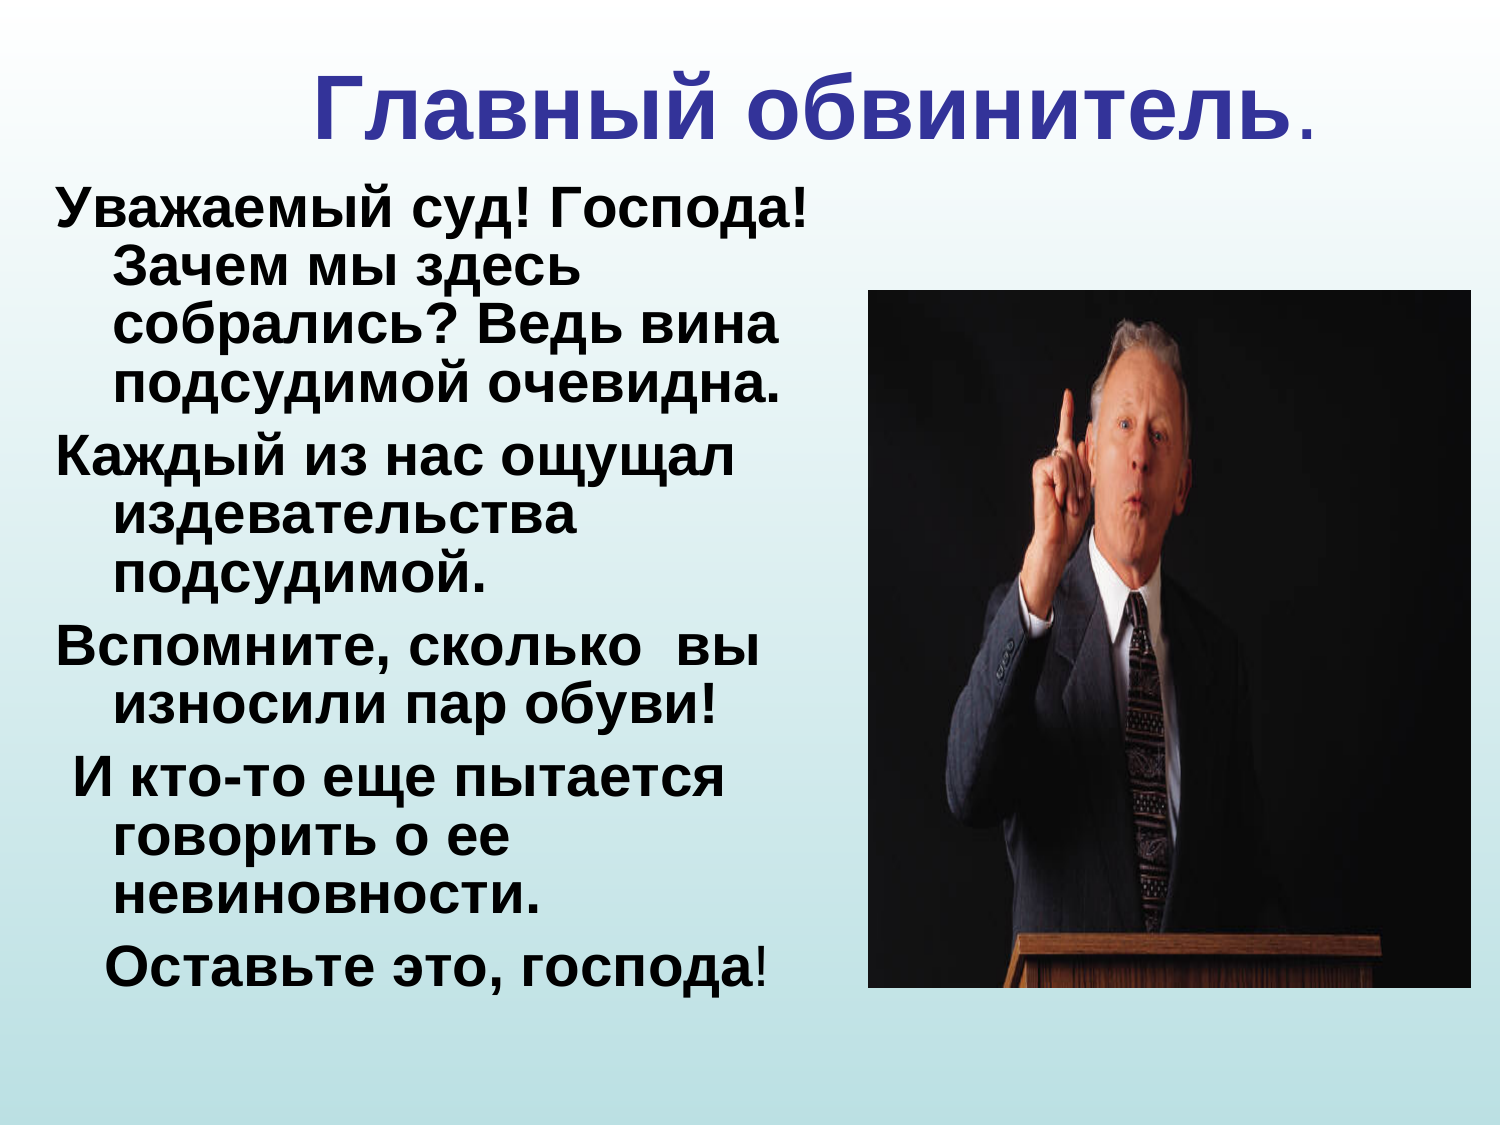

# Главный обвинитель.
Уважаемый суд! Господа! Зачем мы здесь собрались? Ведь вина подсудимой очевидна.
Каждый из нас ощущал издевательства подсудимой.
Вспомните, сколько вы износили пар обуви!
 И кто-то еще пытается говорить о ее невиновности.
 Оставьте это, господа!